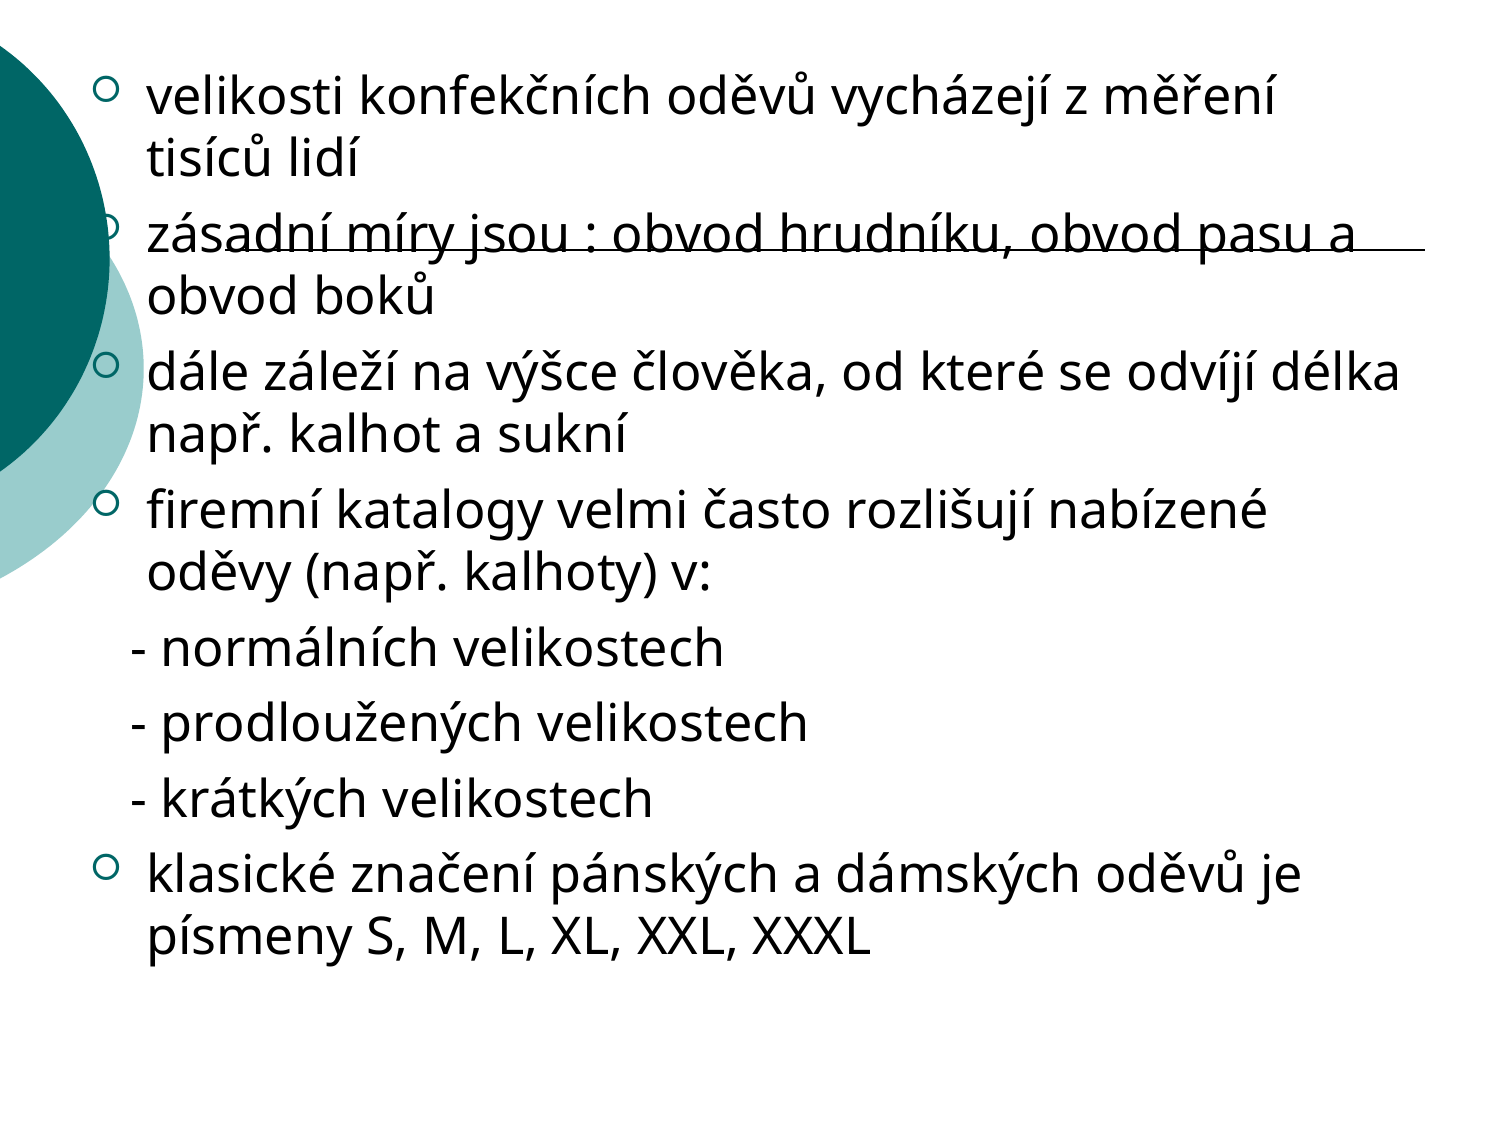

# velikosti konfekčních oděvů vycházejí z měření tisíců lidí
zásadní míry jsou : obvod hrudníku, obvod pasu a obvod boků
dále záleží na výšce člověka, od které se odvíjí délka např. kalhot a sukní
firemní katalogy velmi často rozlišují nabízené oděvy (např. kalhoty) v:
 - normálních velikostech
 - prodloužených velikostech
 - krátkých velikostech
klasické značení pánských a dámských oděvů je písmeny S, M, L, XL, XXL, XXXL